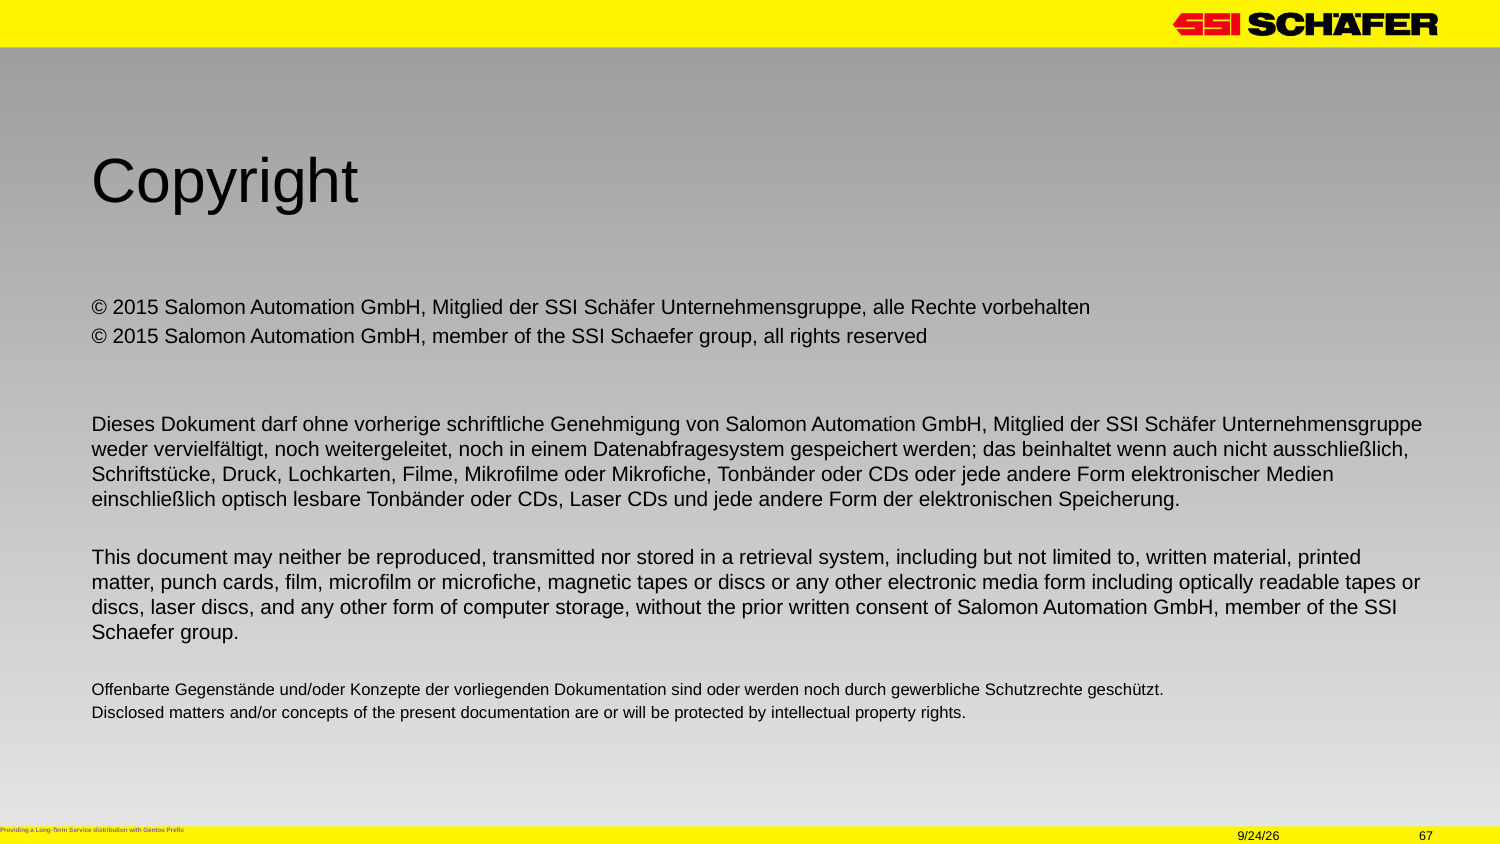

# Copyright
© 2015 Salomon Automation GmbH, Mitglied der SSI Schäfer Unternehmensgruppe, alle Rechte vorbehalten
© 2015 Salomon Automation GmbH, member of the SSI Schaefer group, all rights reserved
Dieses Dokument darf ohne vorherige schriftliche Genehmigung von Salomon Automation GmbH, Mitglied der SSI Schäfer Unternehmensgruppe weder vervielfältigt, noch weitergeleitet, noch in einem Datenabfragesystem gespeichert werden; das beinhaltet wenn auch nicht ausschließlich, Schriftstücke, Druck, Lochkarten, Filme, Mikrofilme oder Mikrofiche, Tonbänder oder CDs oder jede andere Form elektronischer Medien einschließlich optisch lesbare Tonbänder oder CDs, Laser CDs und jede andere Form der elektronischen Speicherung.
This document may neither be reproduced, transmitted nor stored in a retrieval system, including but not limited to, written material, printed matter, punch cards, film, microfilm or microfiche, magnetic tapes or discs or any other electronic media form including optically readable tapes or discs, laser discs, and any other form of computer storage, without the prior written consent of Salomon Automation GmbH, member of the SSI Schaefer group.
Offenbarte Gegenstände und/oder Konzepte der vorliegenden Dokumentation sind oder werden noch durch gewerbliche Schutzrechte geschützt.
Disclosed matters and/or concepts of the present documentation are or will be protected by intellectual property rights.
© 2015 SSI Schäfer